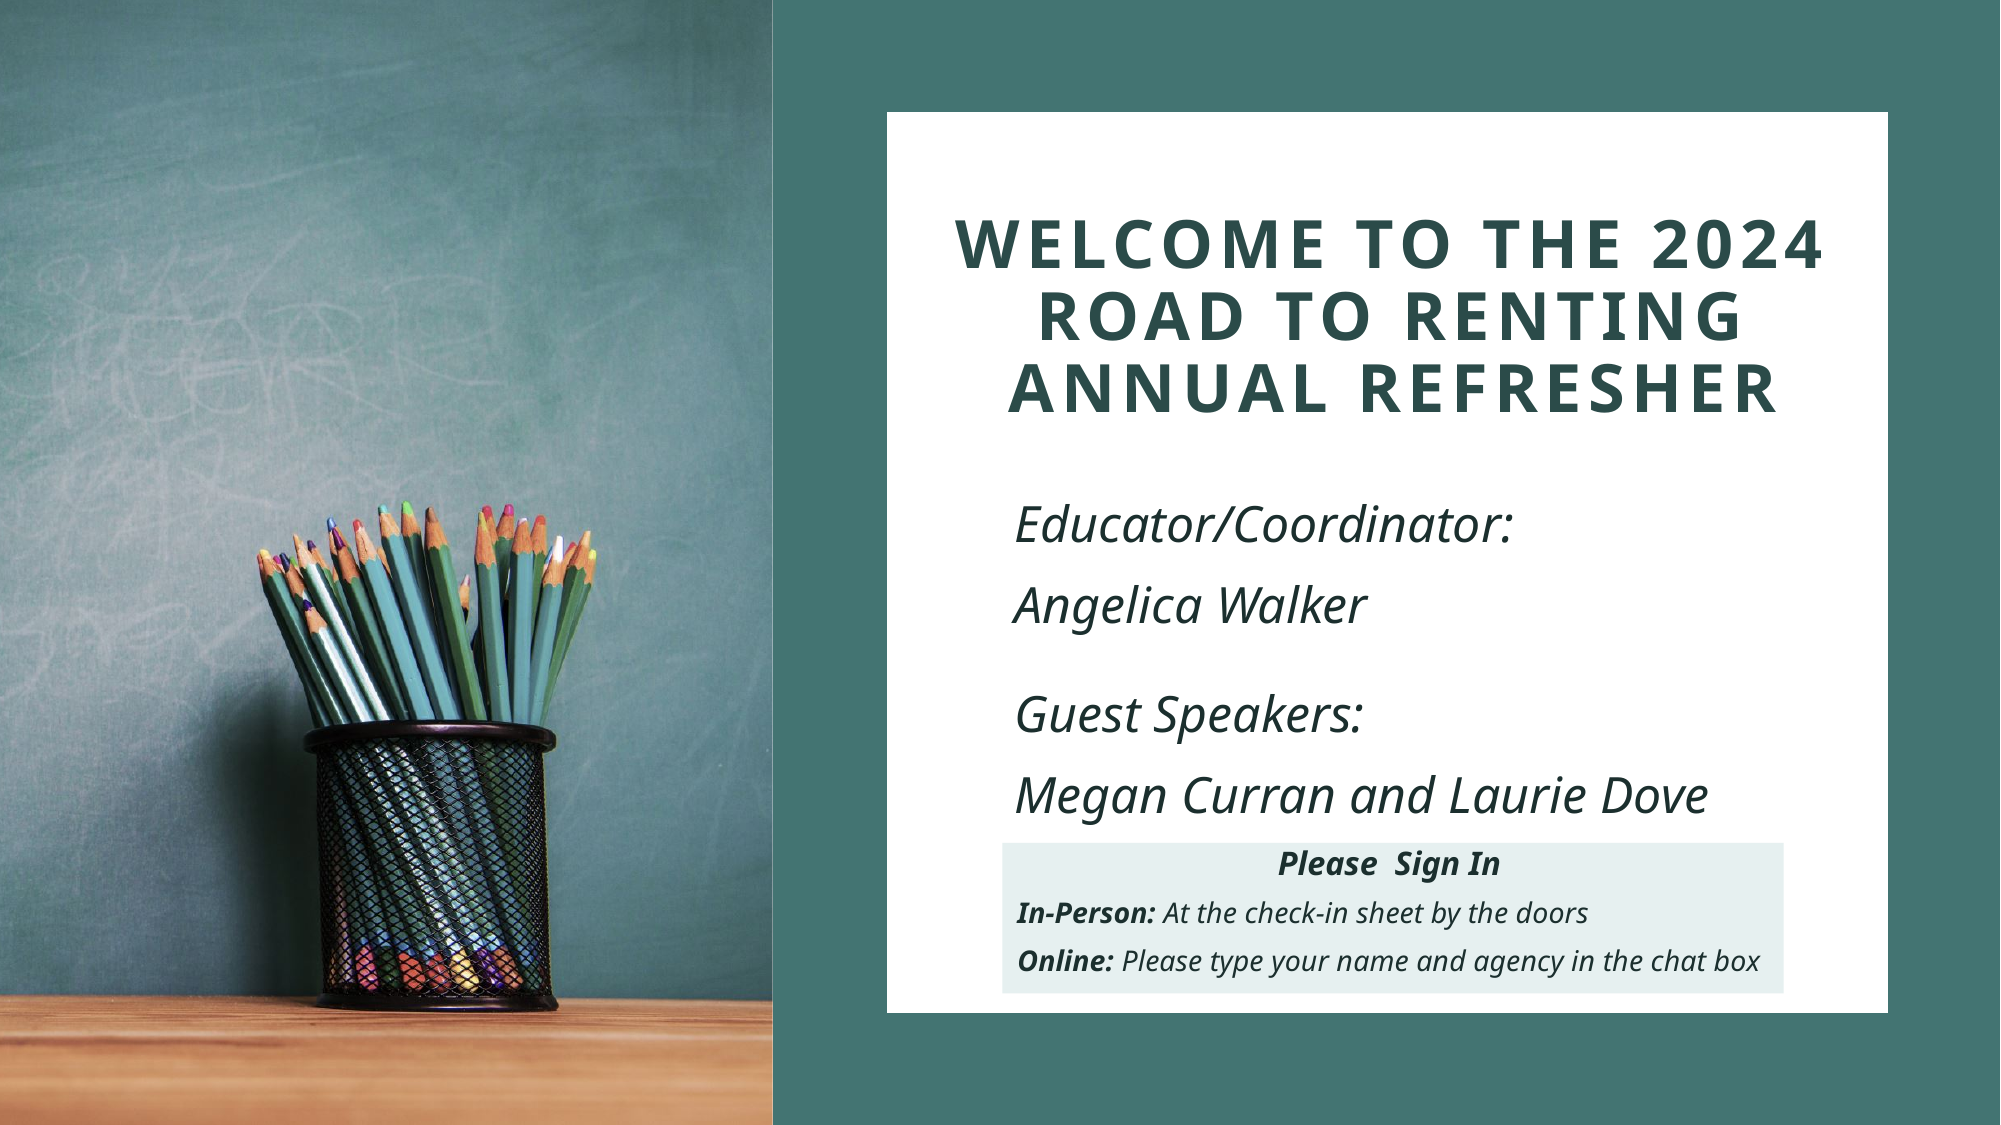

# Welcome to the 2024 Road to Renting annual refresher
Educator/Coordinator:
Angelica Walker
Guest Speakers:
Megan Curran and Laurie Dove
Please Sign In
In-Person: At the check-in sheet by the doors
Online: Please type your name and agency in the chat box